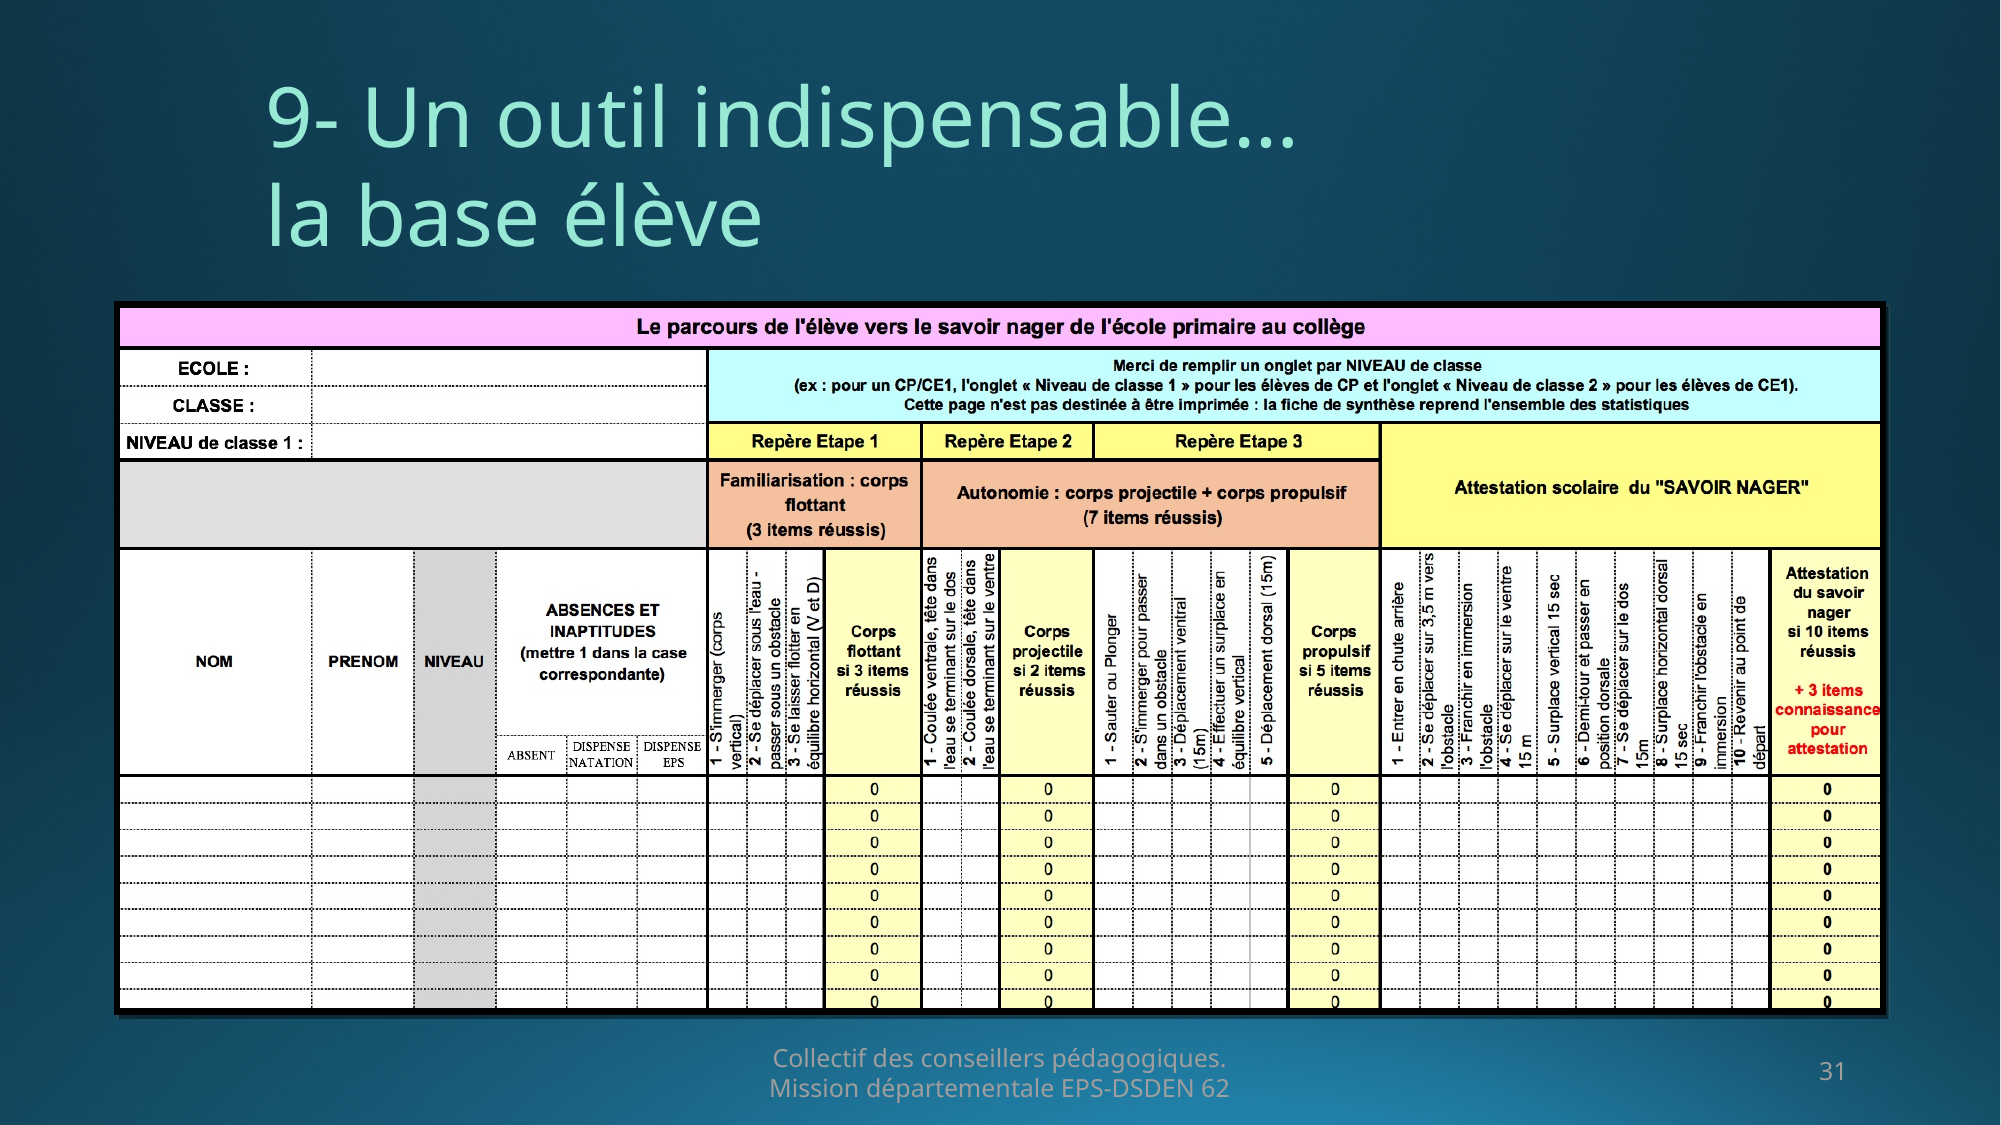

9- Un outil indispensable…
la base élève
Collectif des conseillers pédagogiques.
Mission départementale EPS-DSDEN 62